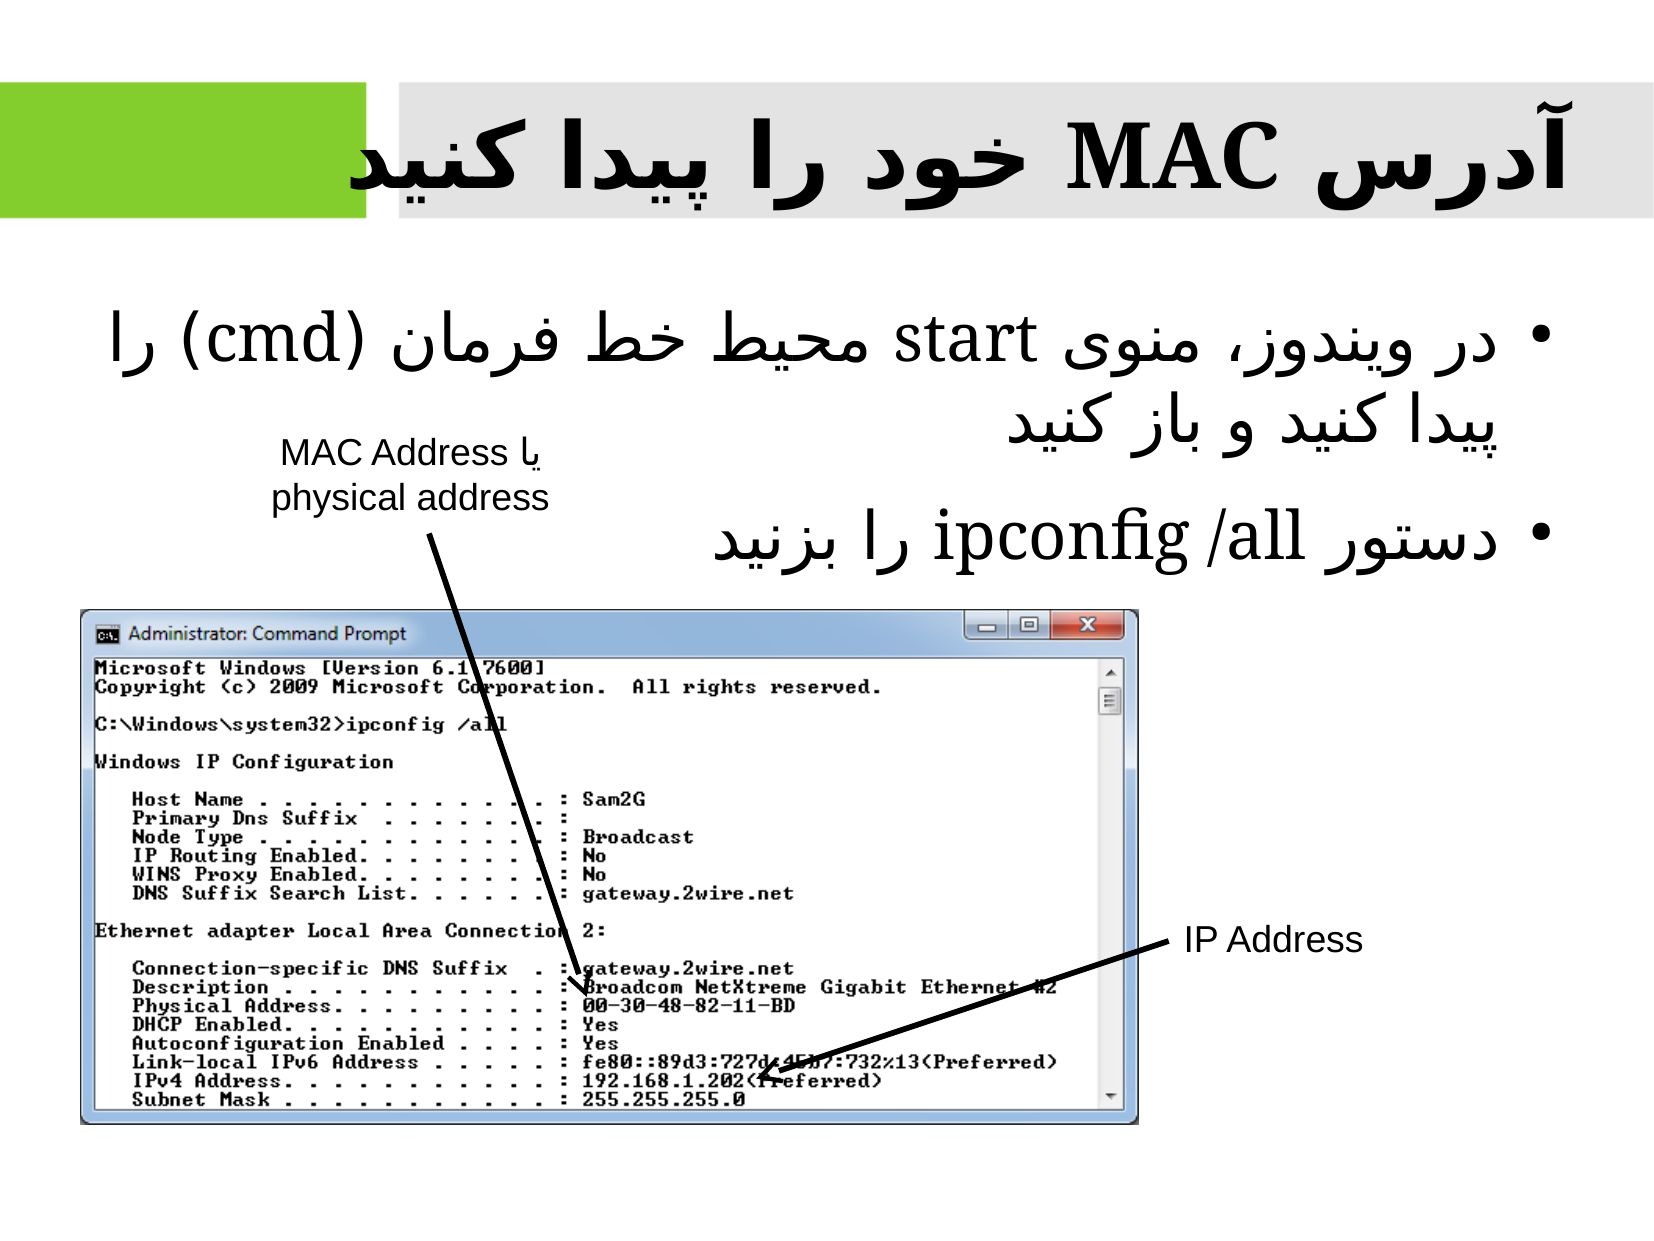

# آدرس MAC خود را پیدا کنید
در ویندوز، منوی start محیط خط فرمان (cmd) را پیدا کنید و باز کنید
دستور ipconfig /all را بزنید
MAC Address یا physical address
IP Address